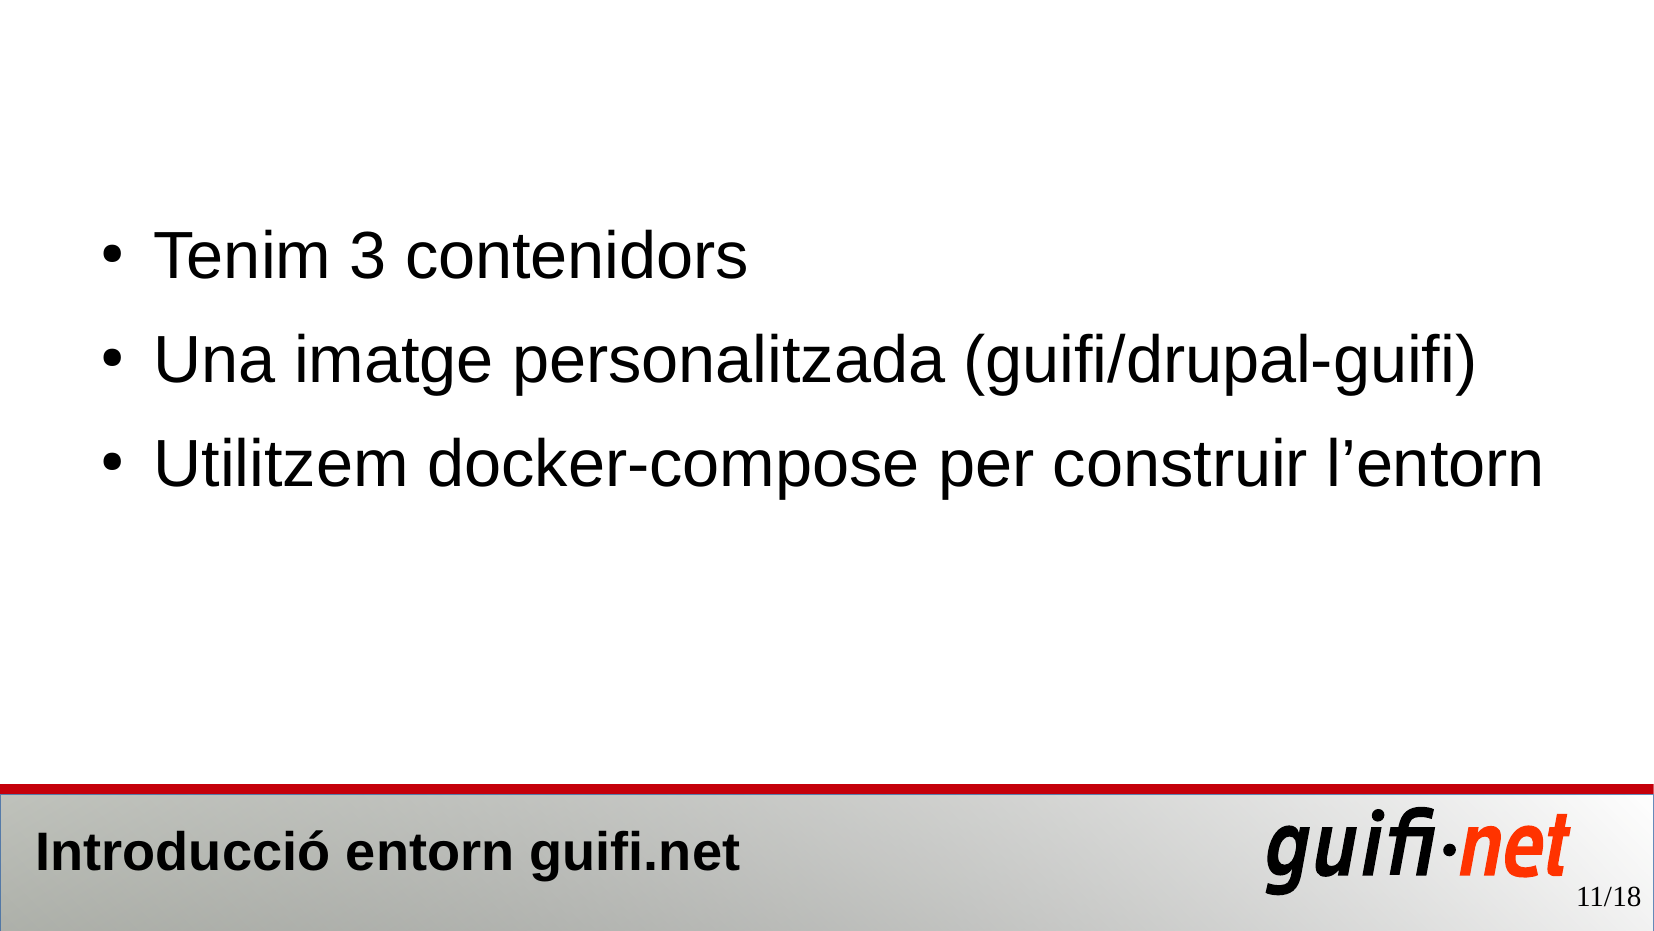

Tenim 3 contenidors
Una imatge personalitzada (guifi/drupal-guifi)
Utilitzem docker-compose per construir l’entorn
# Introducció entorn guifi.net